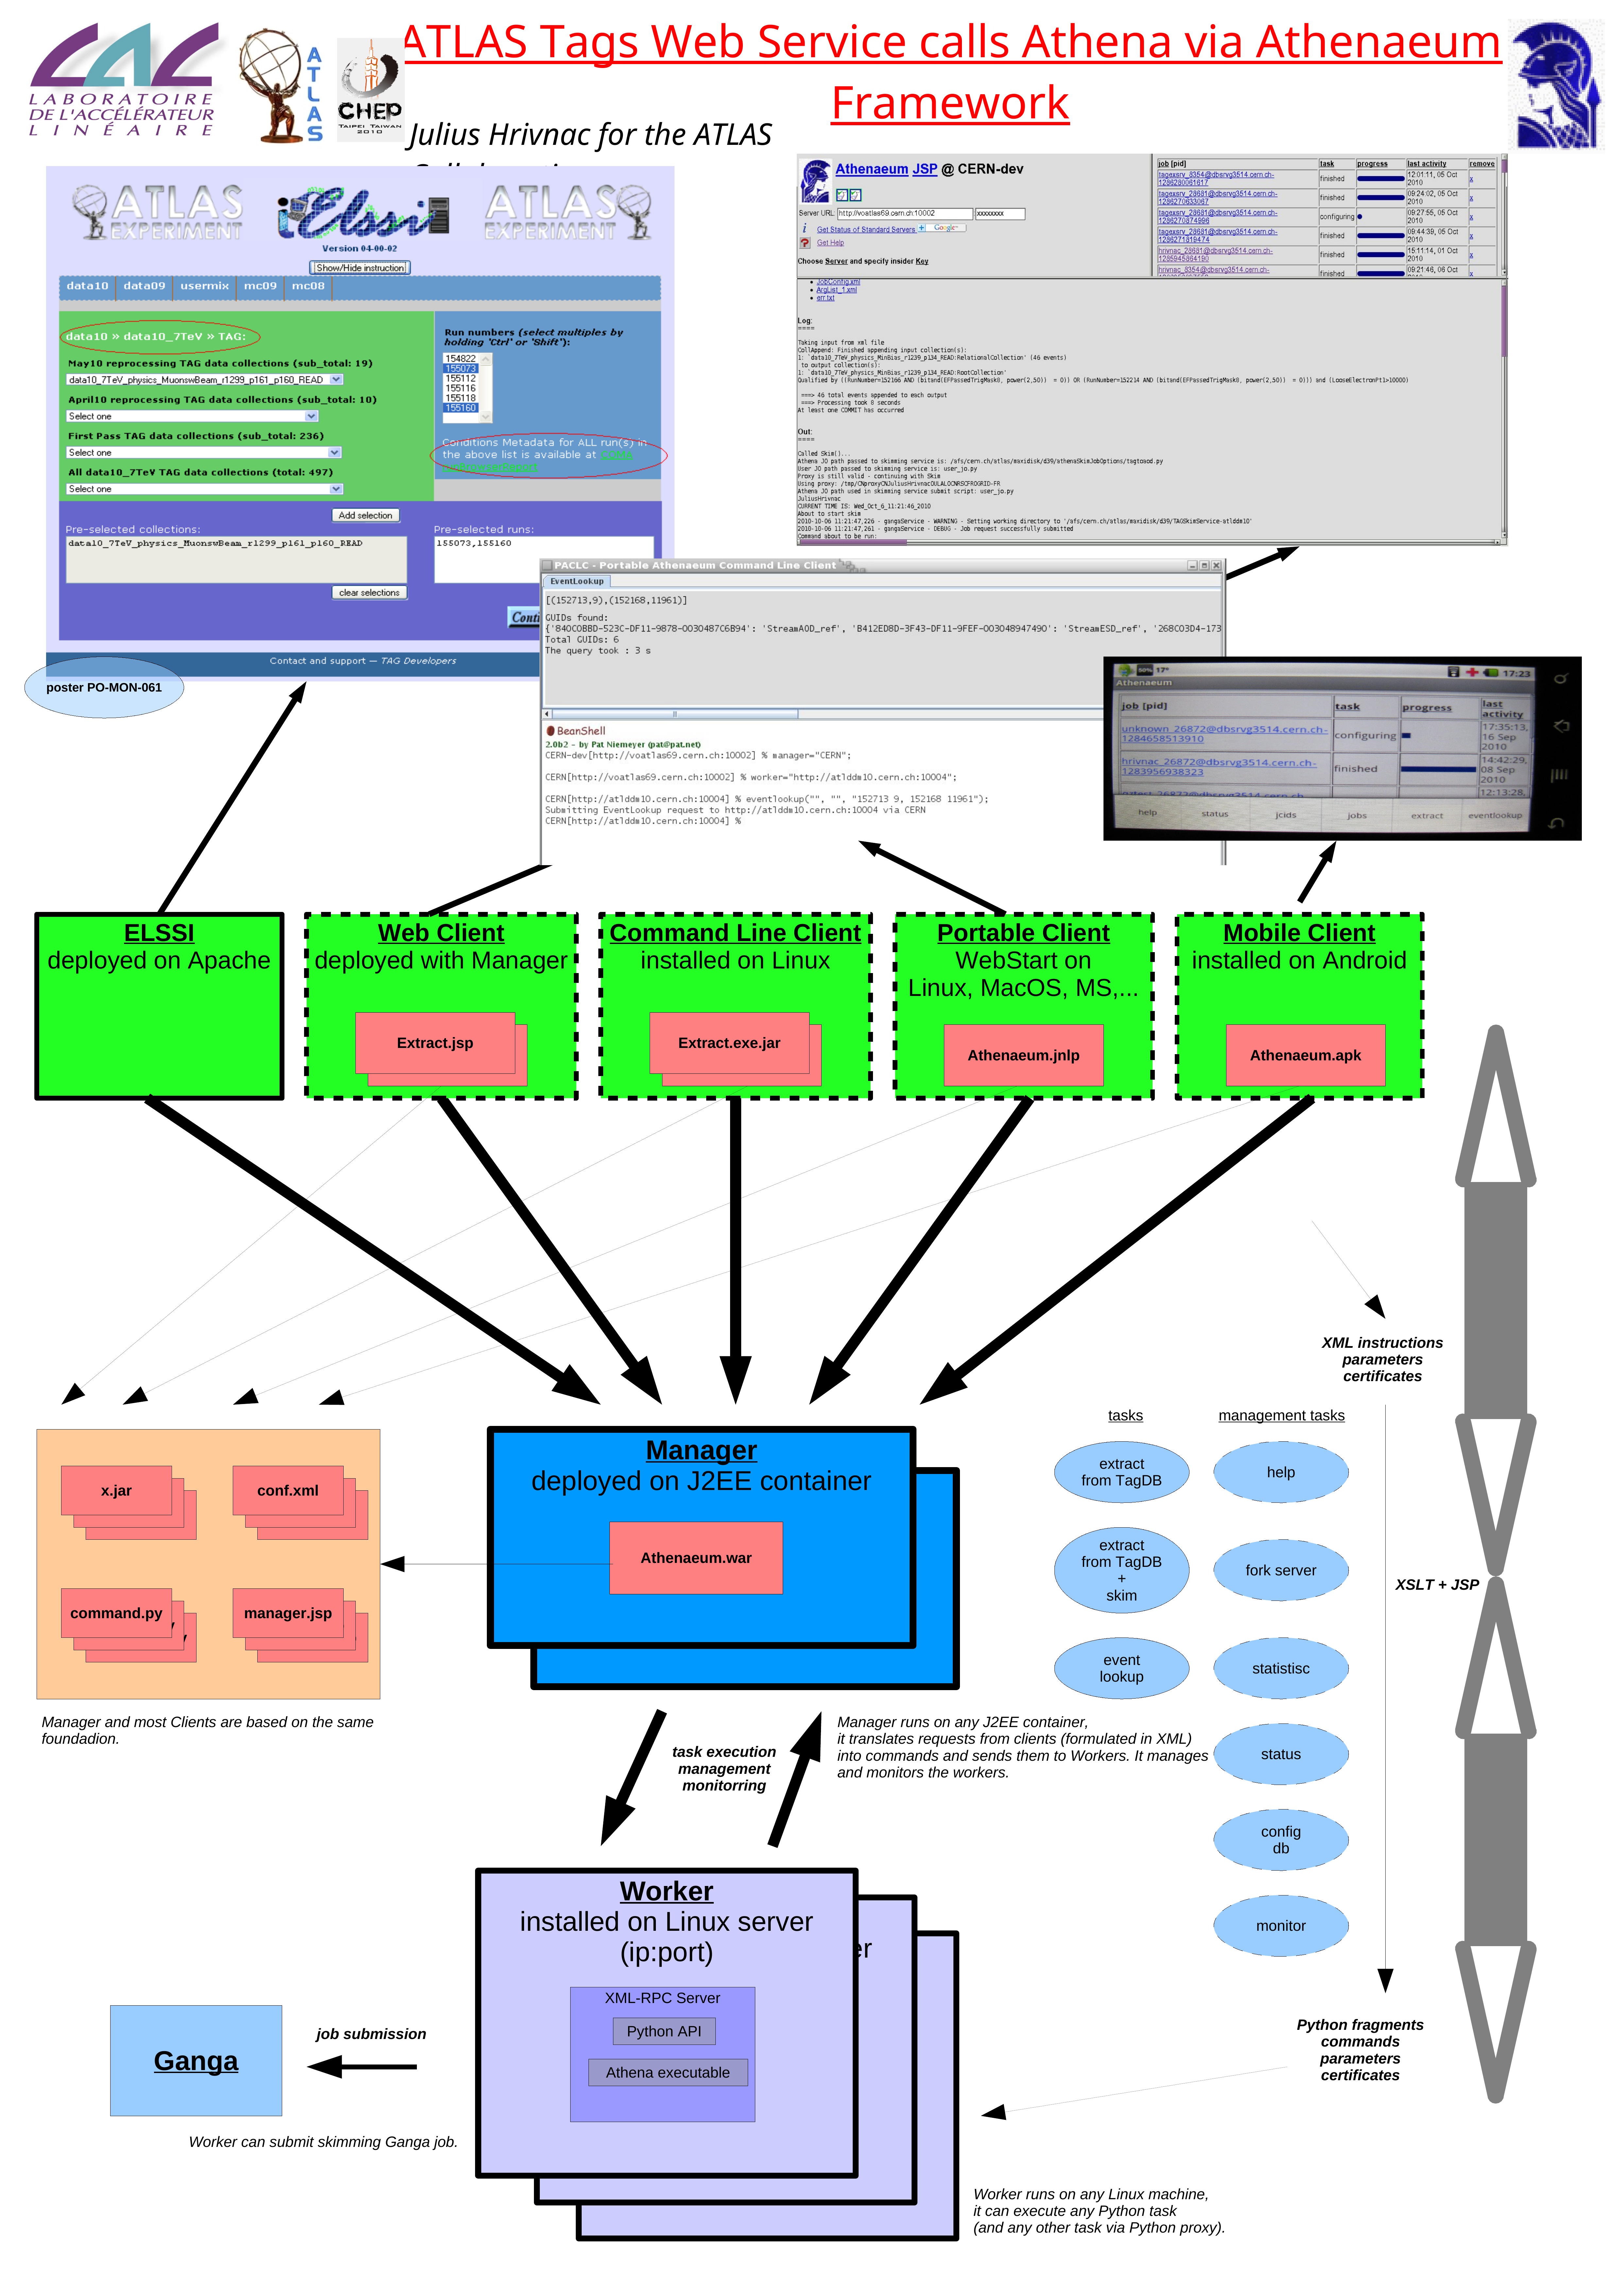

# ATLAS Tags Web Service calls Athena via Athenaeum Framework
Julius Hrivnac for the ATLAS Collaboration
poster PO-MON-061
ELSSI
deployed on Apache
Web Client
deployed with Manager
Command Line Client
installed on Linux
Portable Client
WebStart on
Linux, MacOS, MS,...
Mobile Client
installed on Android
Extract.jsp
Extract.exe.jar
Extract.jsp
Extract.exe.jar
Athenaeum.jnlp
Athenaeum.apk
XML instructions
parameters
certificates
tasks
management tasks
Manager
deployed on J2EE container
extract
from TagDB
help
x.jar
conf.xml
Manager
deployed on J2EE container
x.jar
conf.xml
x.jar
conf.xml
Athenaeum.war
extract
from TagDB
+
skim
fork server
XSLT + JSP
command.py
manager.jsp
command.py
manager.jsp
command.py
manager.jsp
event
lookup
statistisc
Manager and most Clients are based on the same
foundadion.
Manager runs on any J2EE container,
it translates requests from clients (formulated in XML)
into commands and sends them to Workers. It manages
and monitors the workers.
status
task execution
management
monitorring
config
db
Worker
installed on Linux server
(ip:port)
monitor
Worker
installed on Linux server
(ip:port)
Worker
installed on Linux server
(ip:port)
XML-RPC Server
Ganga
Python fragments
commands
parameters
certificates
job submission
Python API
Athena executable
Worker can submit skimming Ganga job.
Worker runs on any Linux machine,
it can execute any Python task
(and any other task via Python proxy).